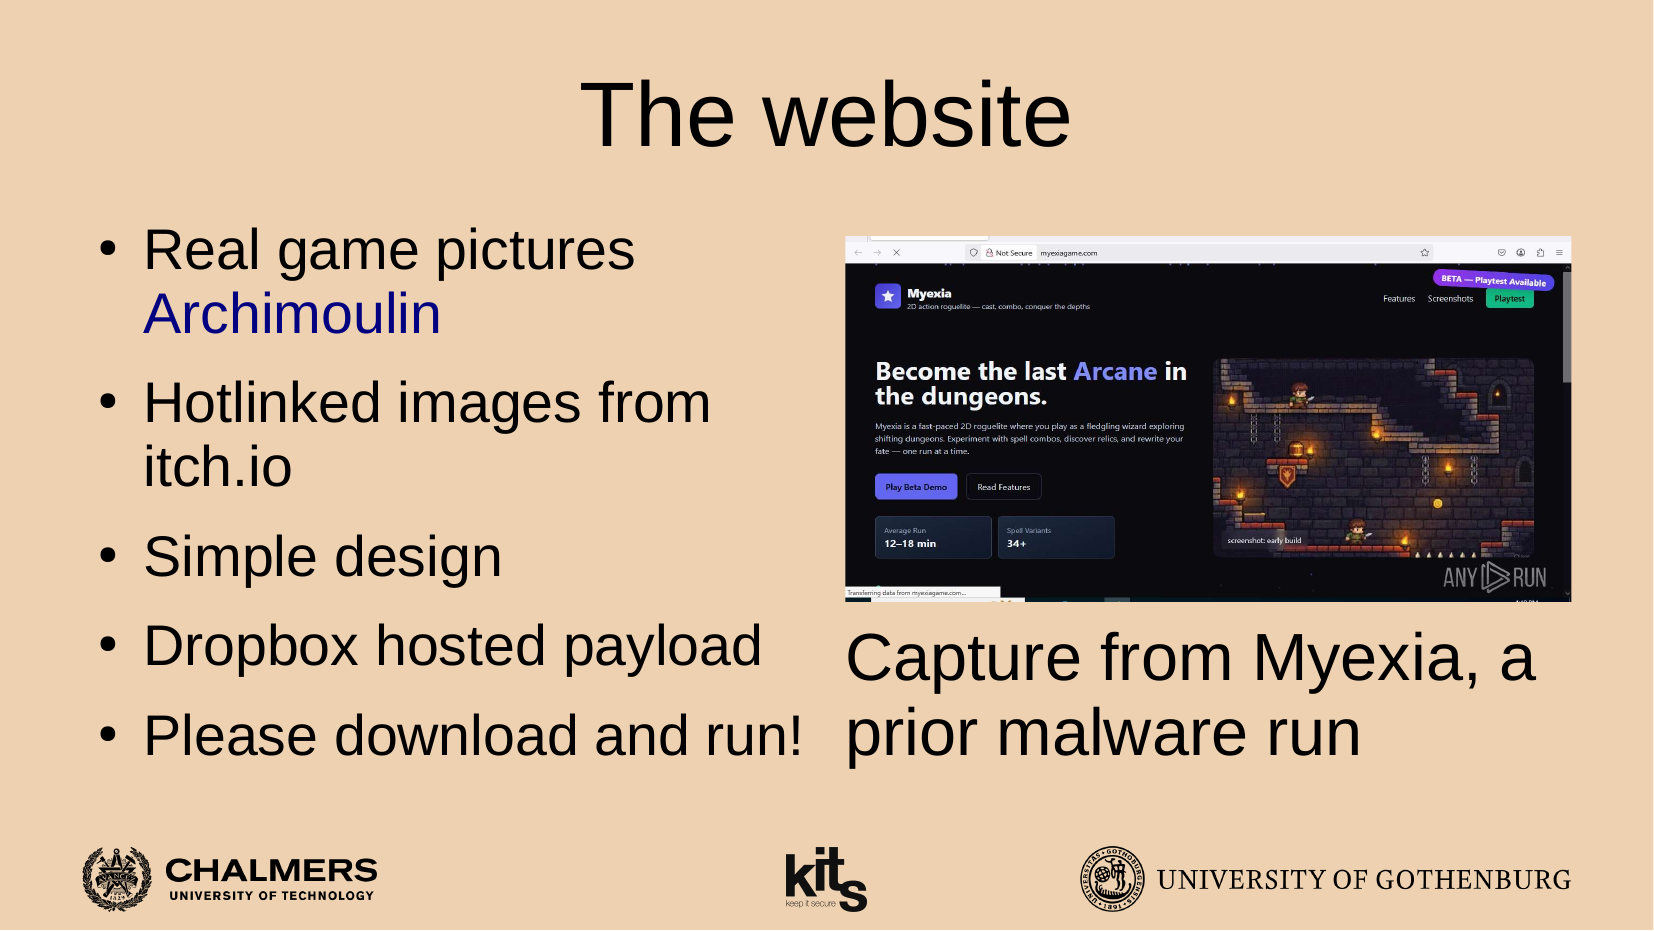

# The website
Real game pictures
Archimoulin
Hotlinked images from itch.io
Simple design
Dropbox hosted payload
Please download and run!
Capture from Myexia, a prior malware run